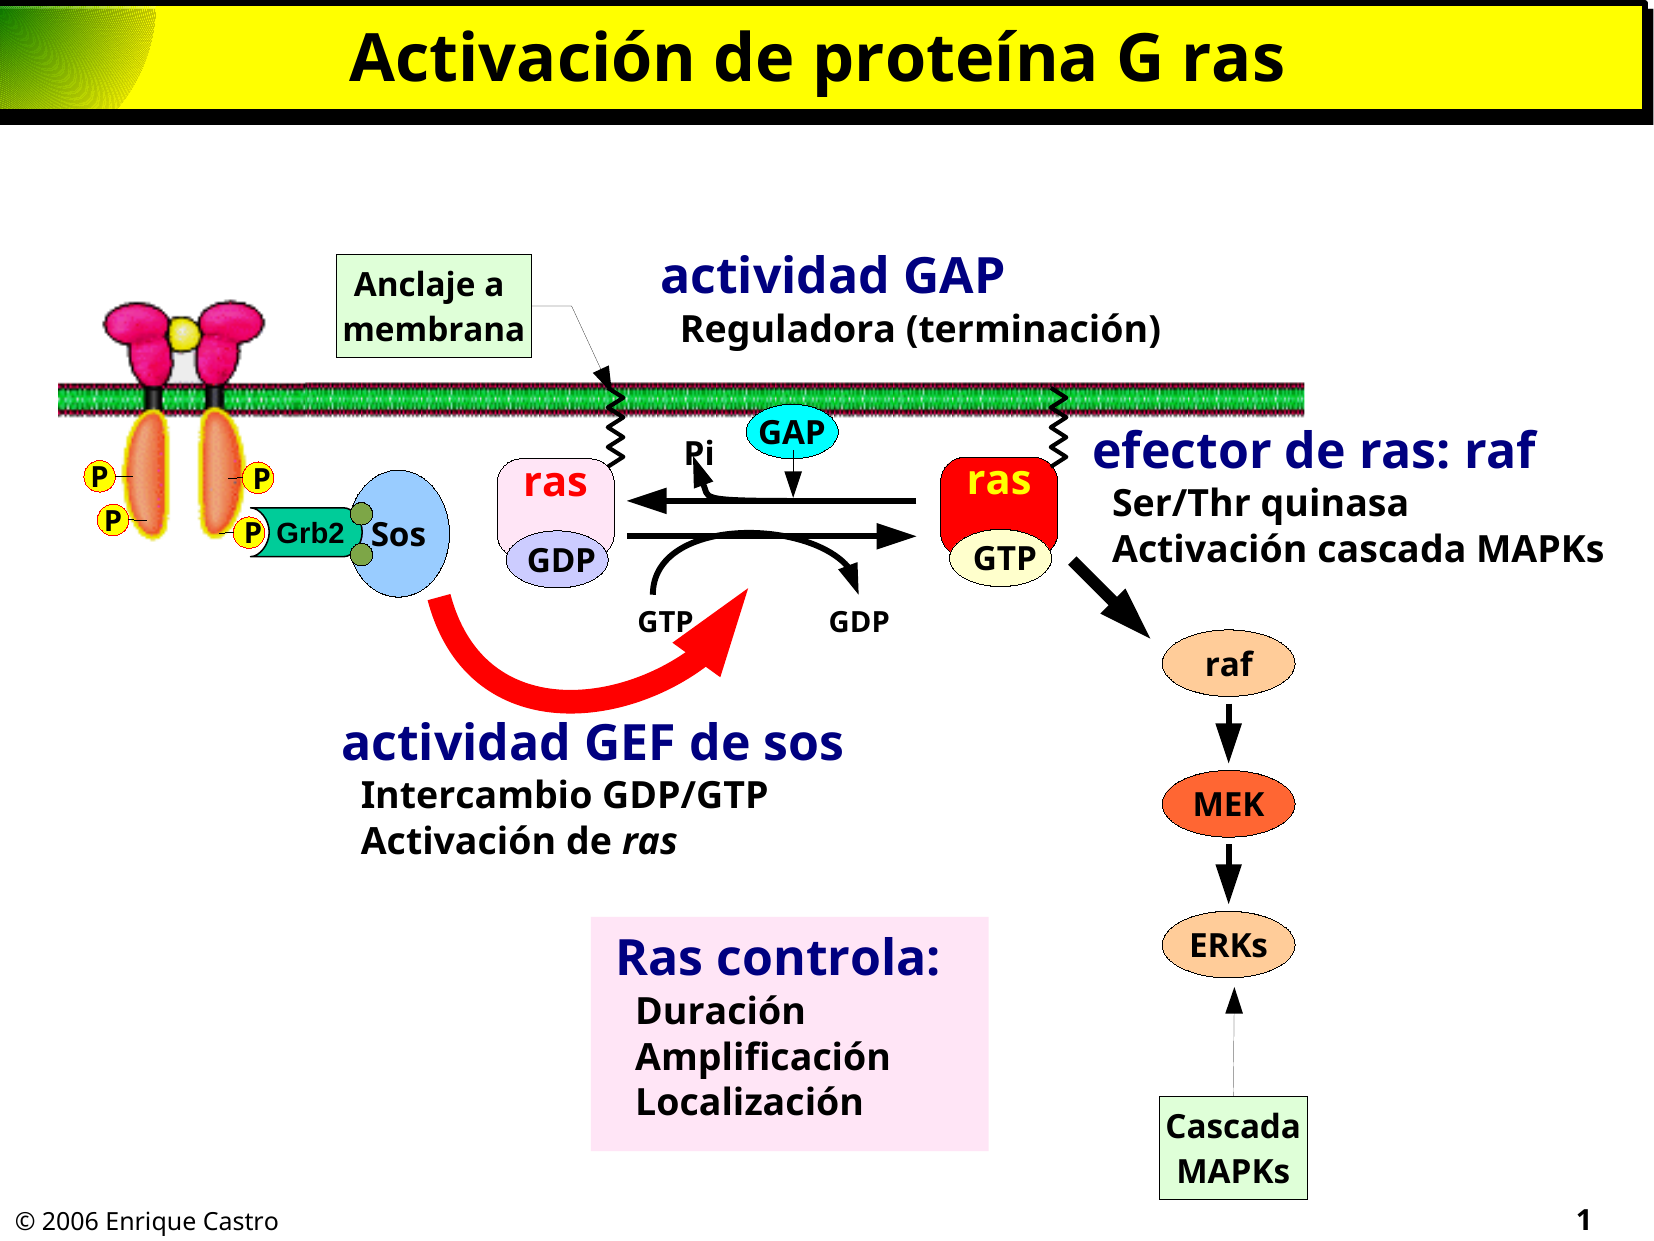

# Activación de proteína G ras
 actividad GAP
Reguladora (terminación)
ras
 GDP
ras
 GTP
GAP
 efector de ras: raf
Ser/Thr quinasa
Activación cascada MAPKs
Pi
P
 P
Sos
 Grb2
P
 P
GTP GDP
raf
 actividad GEF de sos
Intercambio GDP/GTP
Activación de ras
MEK
ERKs
 Ras controla:
Duración
Amplificación
Localización